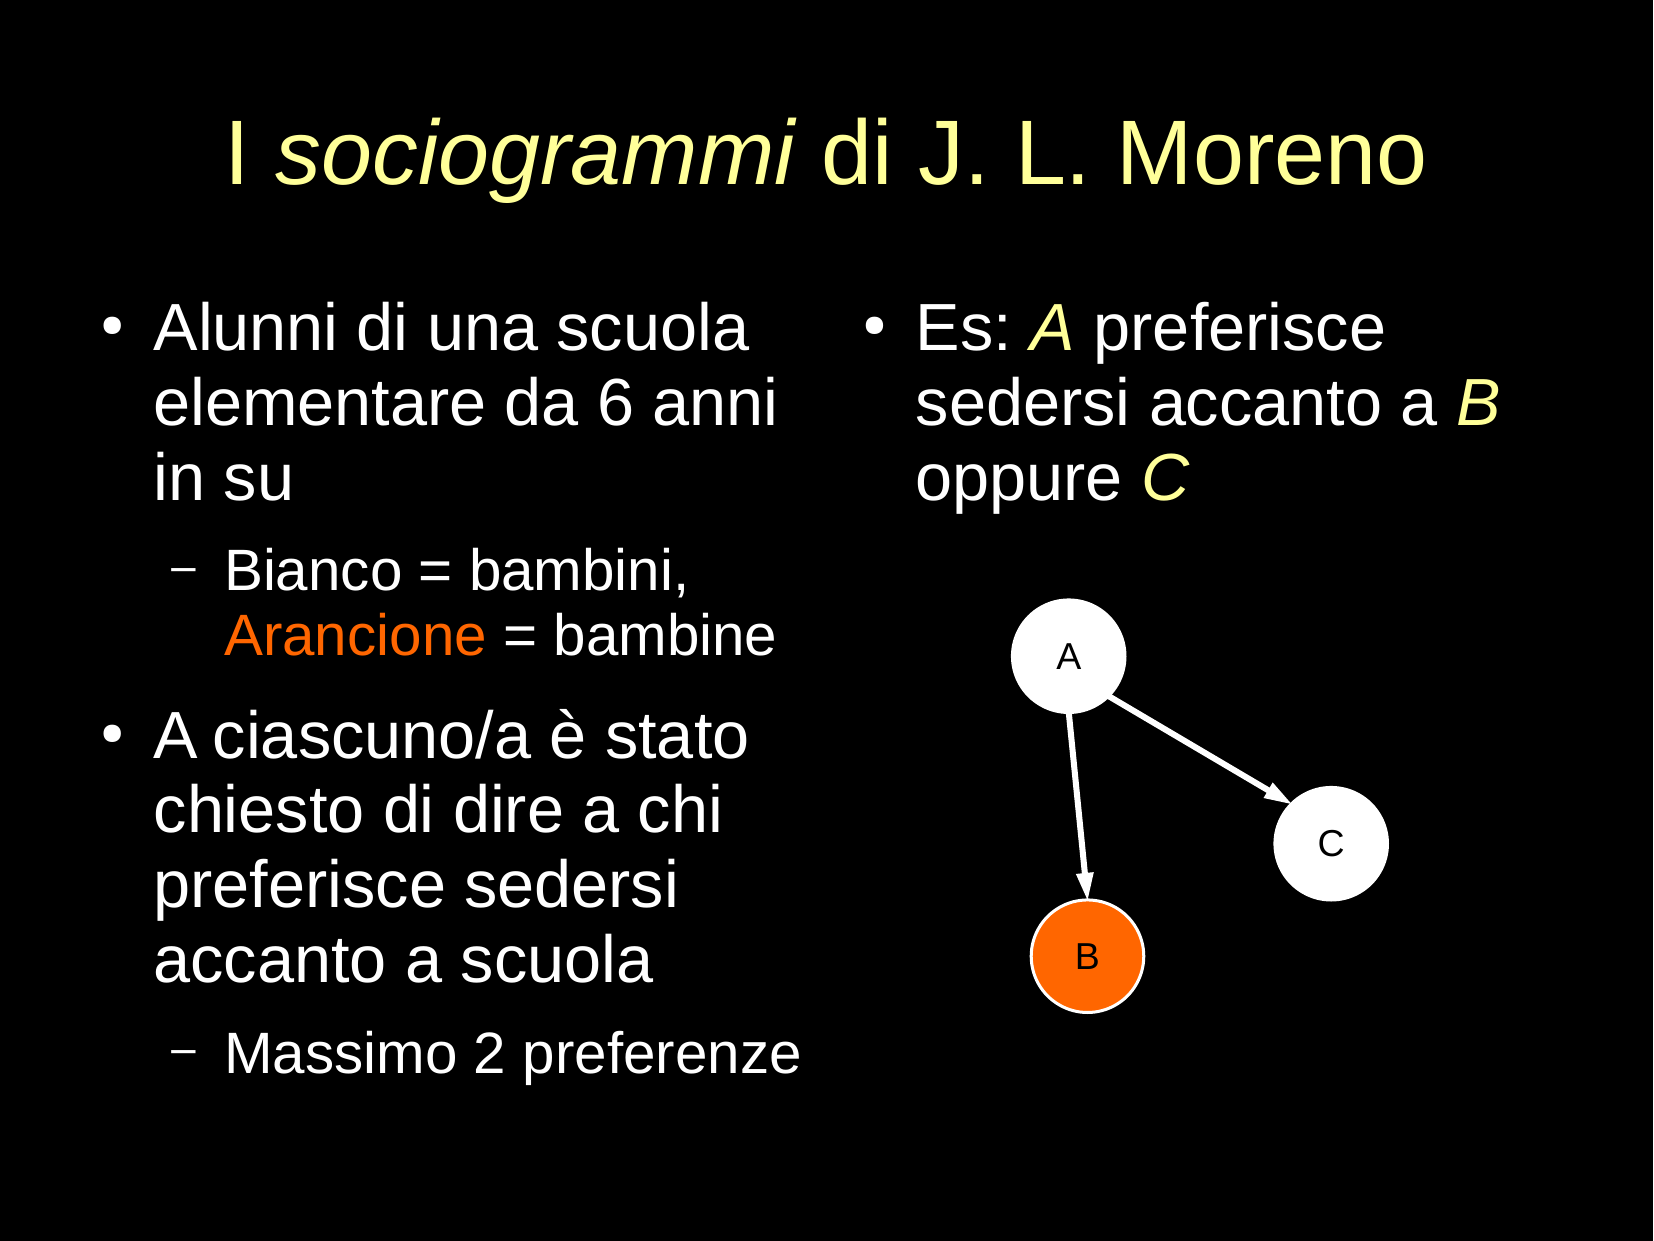

# I sociogrammi di J. L. Moreno
Alunni di una scuola elementare da 6 anni in su
Bianco = bambini, Arancione = bambine
A ciascuno/a è stato chiesto di dire a chi preferisce sedersi accanto a scuola
Massimo 2 preferenze
Es: A preferisce sedersi accanto a B oppure C
A
C
B